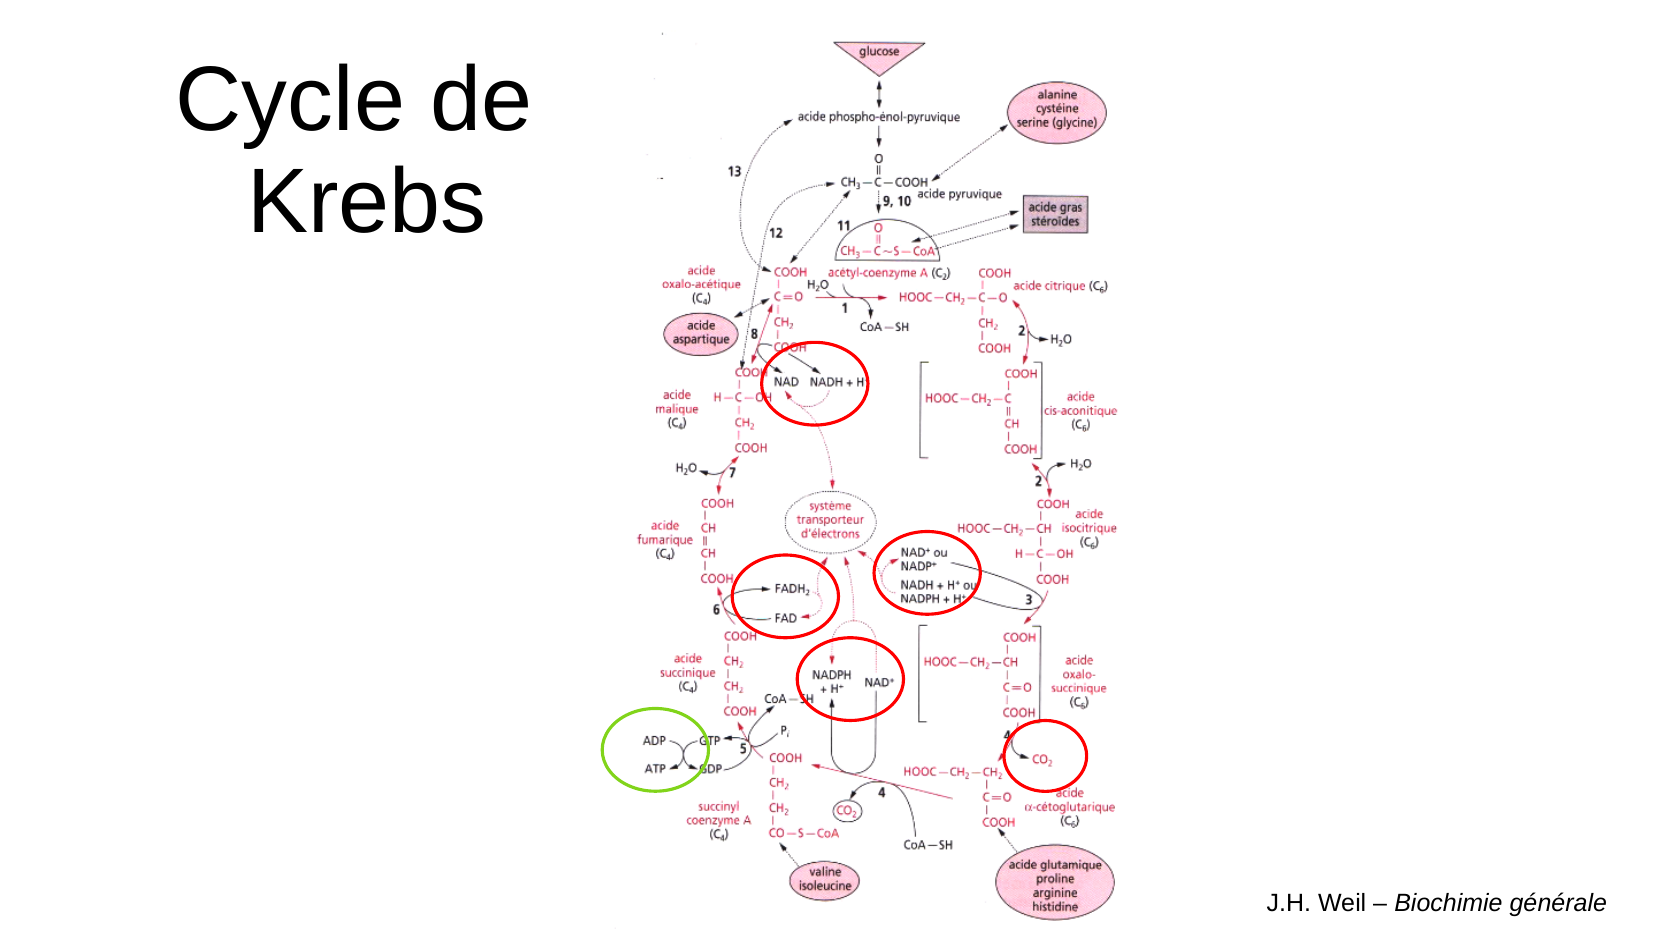

# Cycle de Krebs
J.H. Weil – Biochimie générale